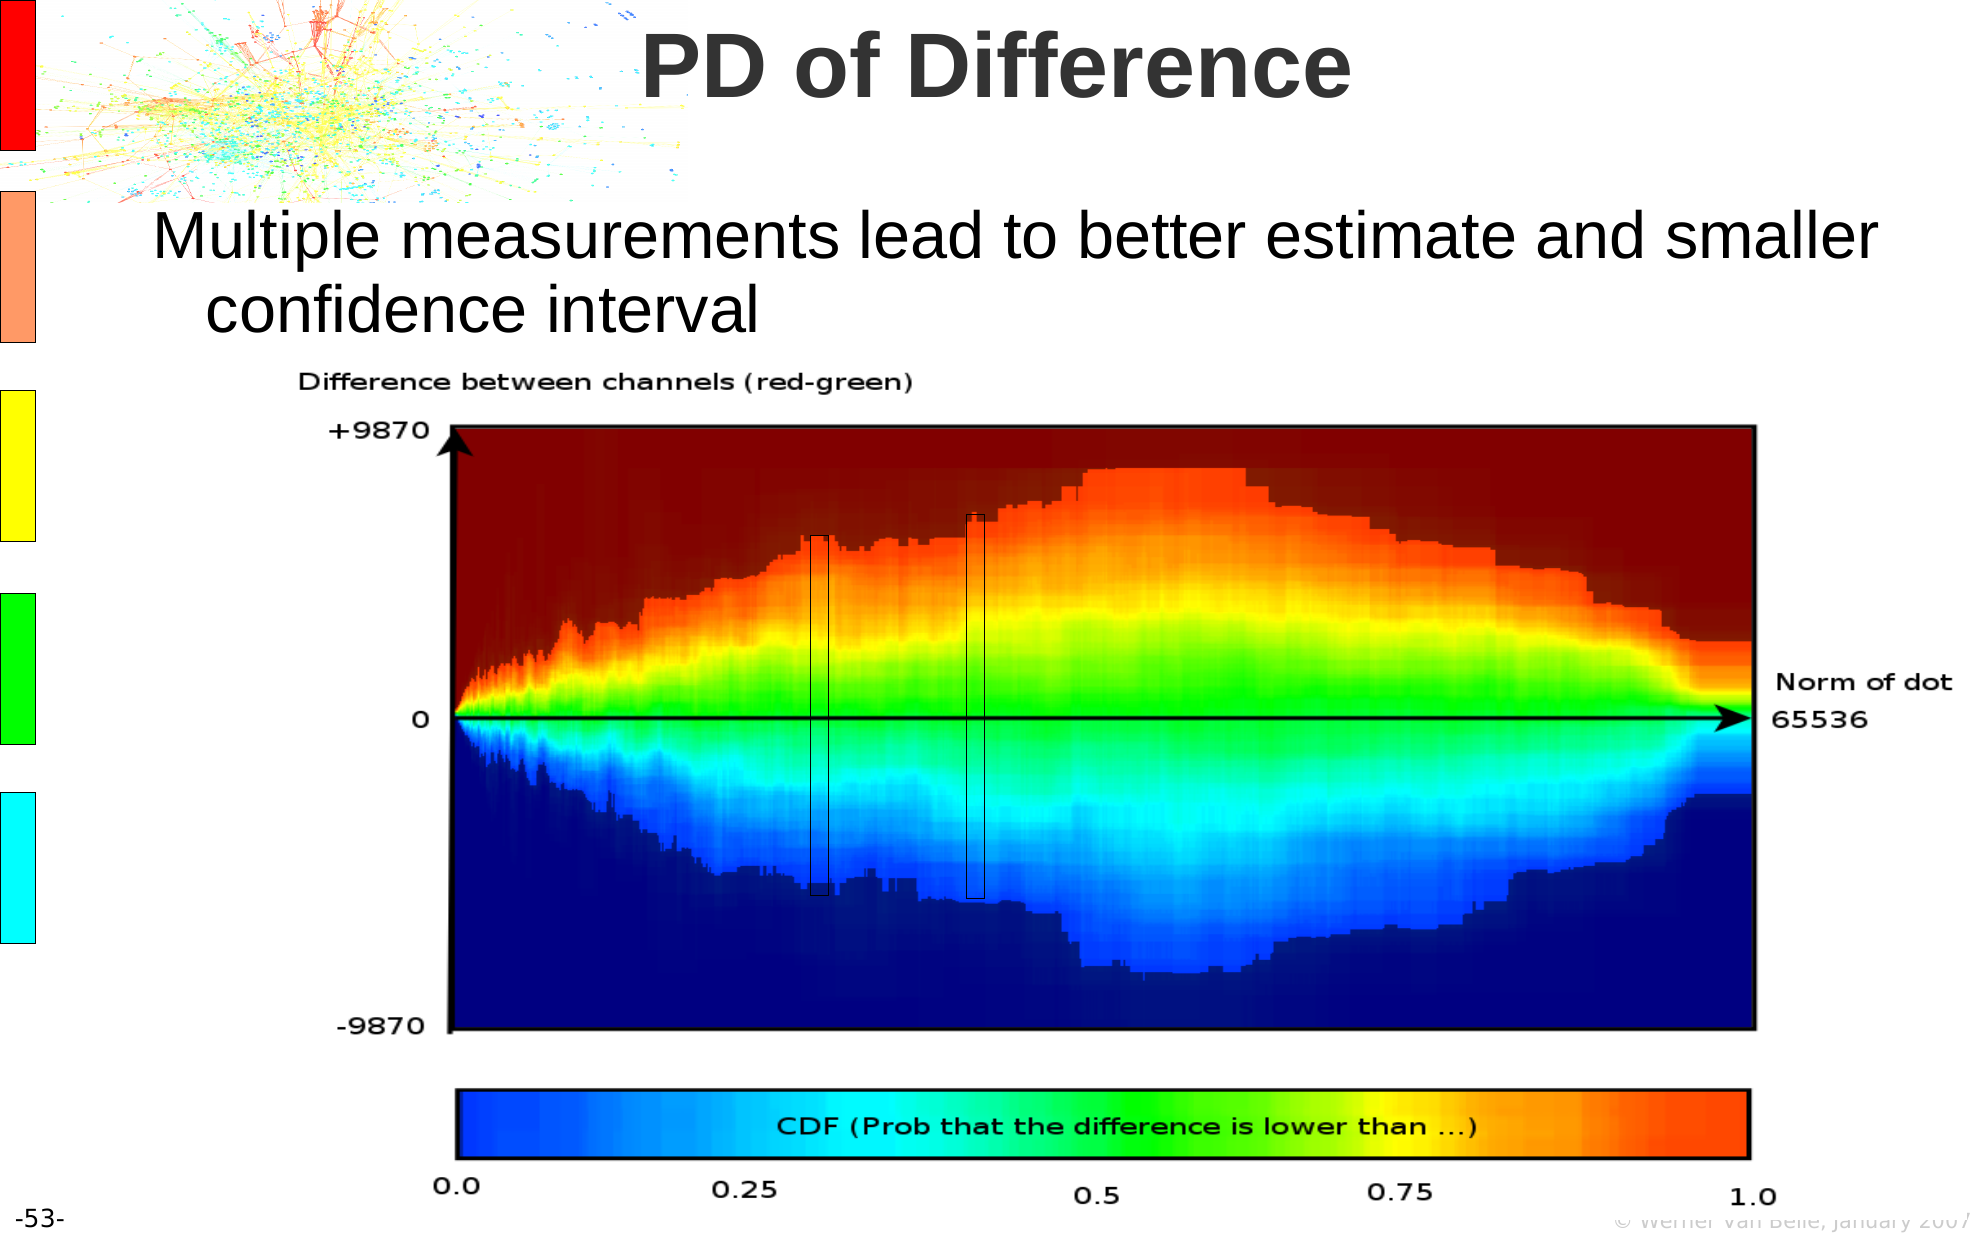

# PD of Difference
Multiple measurements lead to better estimate and smaller confidence interval